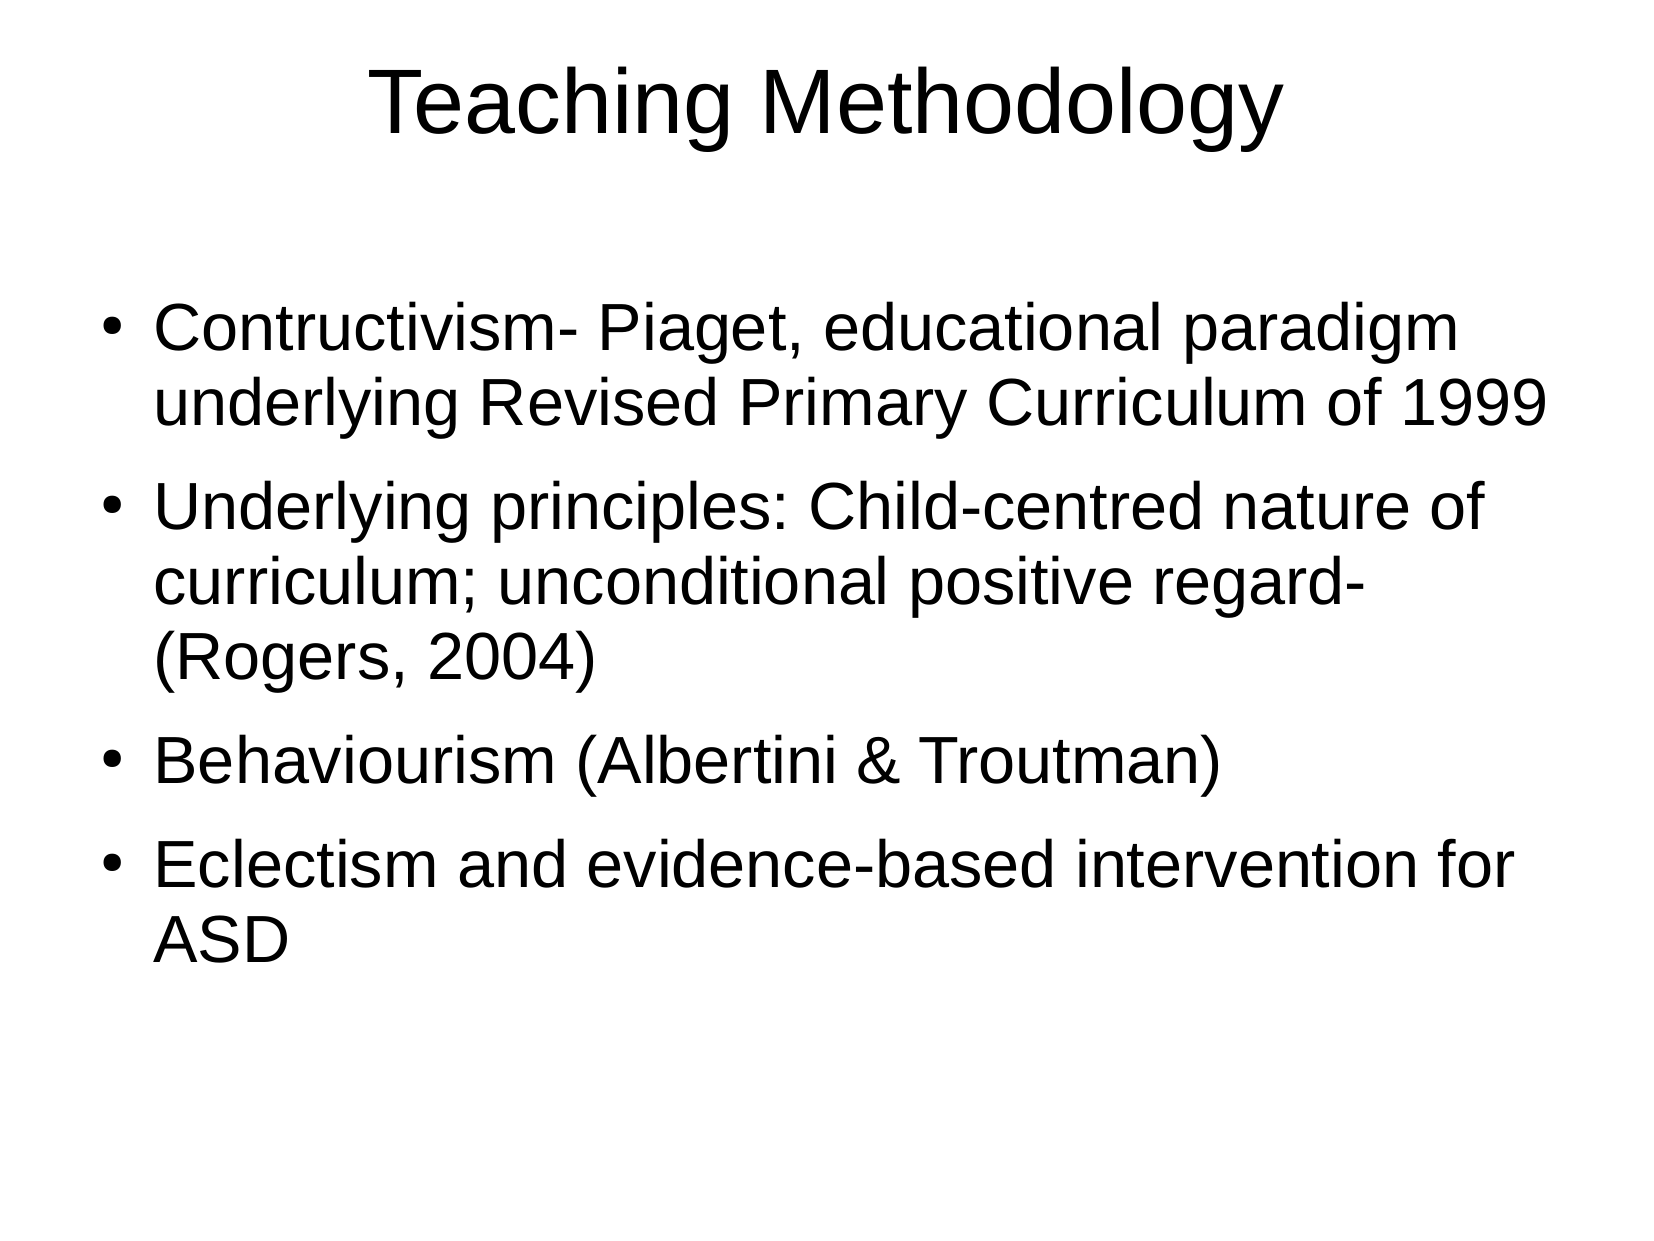

# Teaching Methodology
Contructivism- Piaget, educational paradigm underlying Revised Primary Curriculum of 1999
Underlying principles: Child-centred nature of curriculum; unconditional positive regard- (Rogers, 2004)
Behaviourism (Albertini & Troutman)
Eclectism and evidence-based intervention for ASD